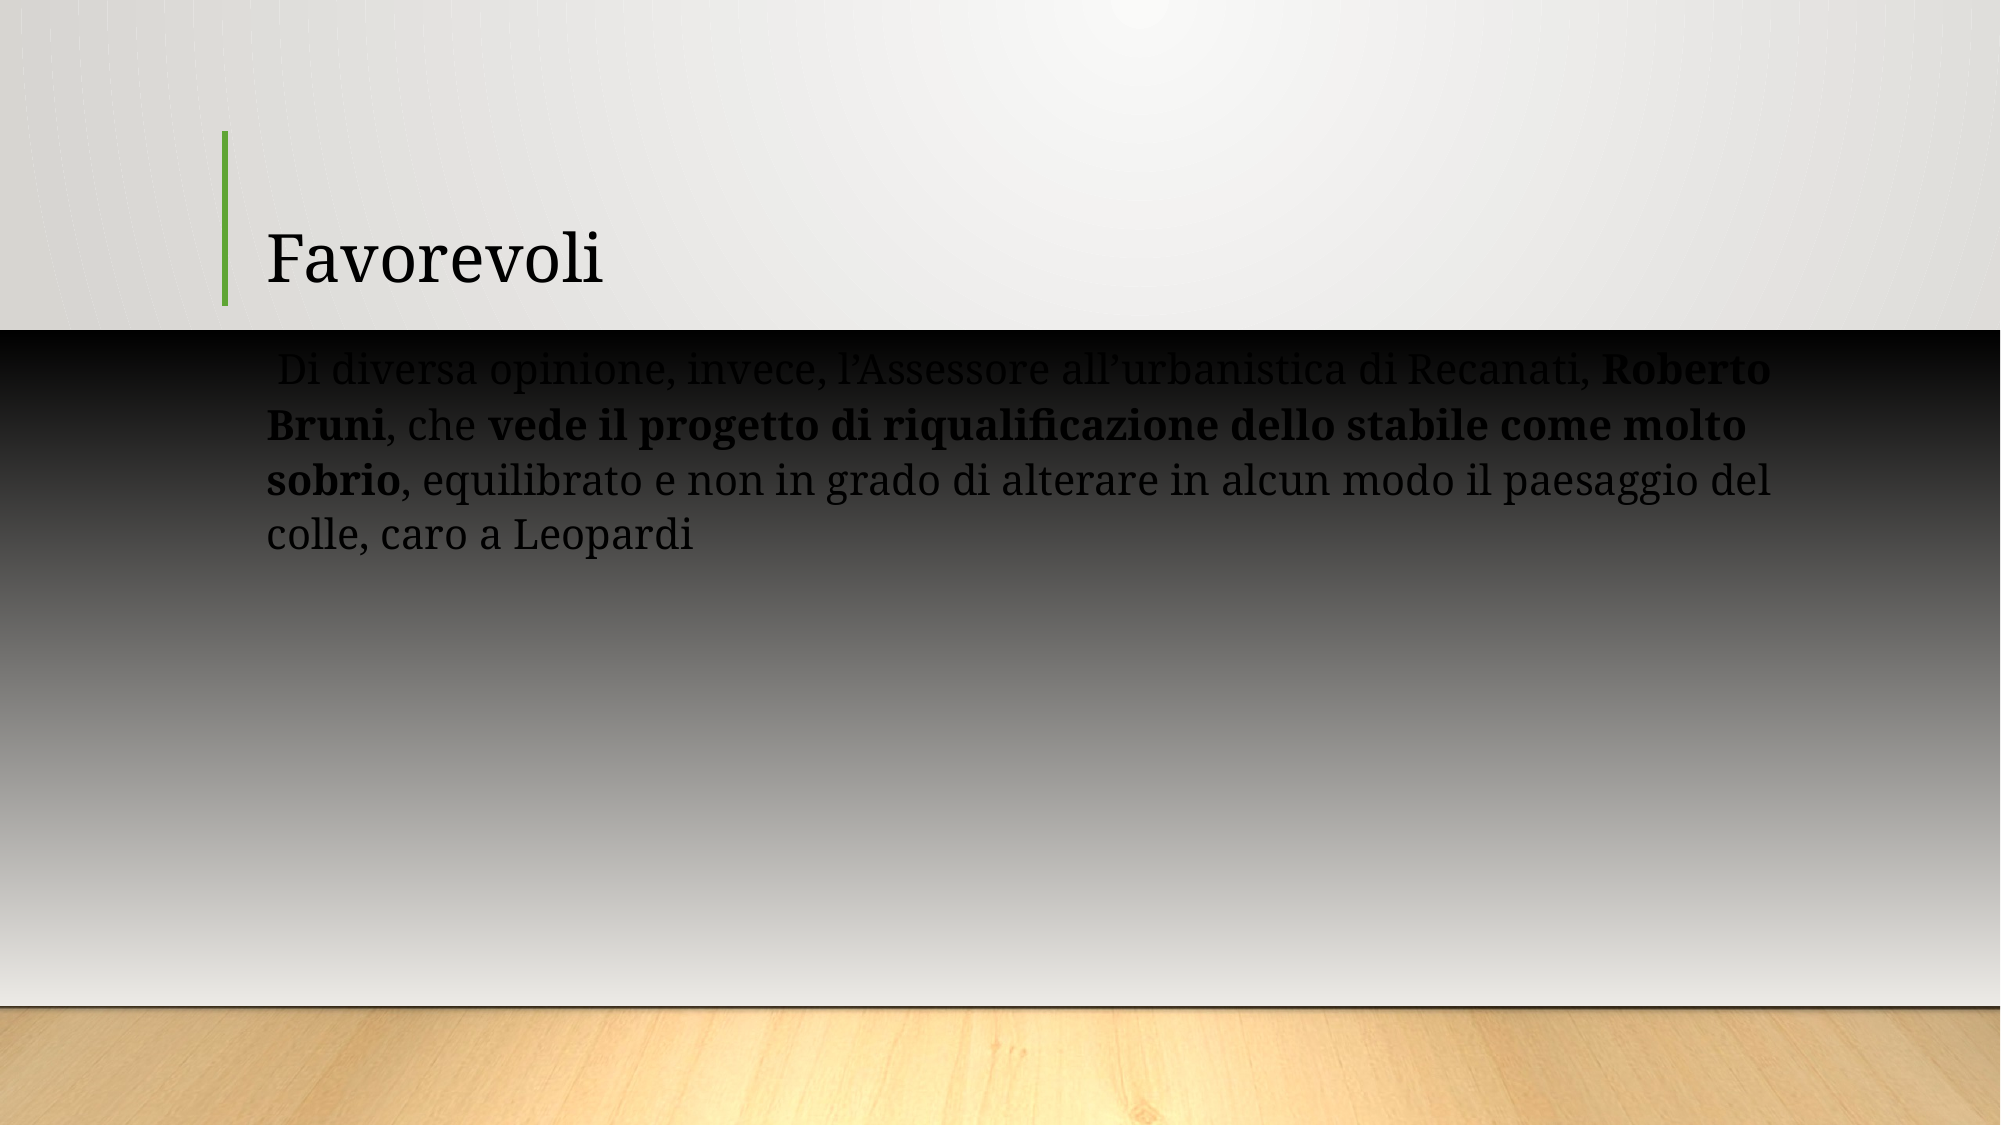

# Favorevoli
 Di diversa opinione, invece, l’Assessore all’urbanistica di Recanati, Roberto Bruni, che vede il progetto di riqualificazione dello stabile come molto sobrio, equilibrato e non in grado di alterare in alcun modo il paesaggio del colle, caro a Leopardi